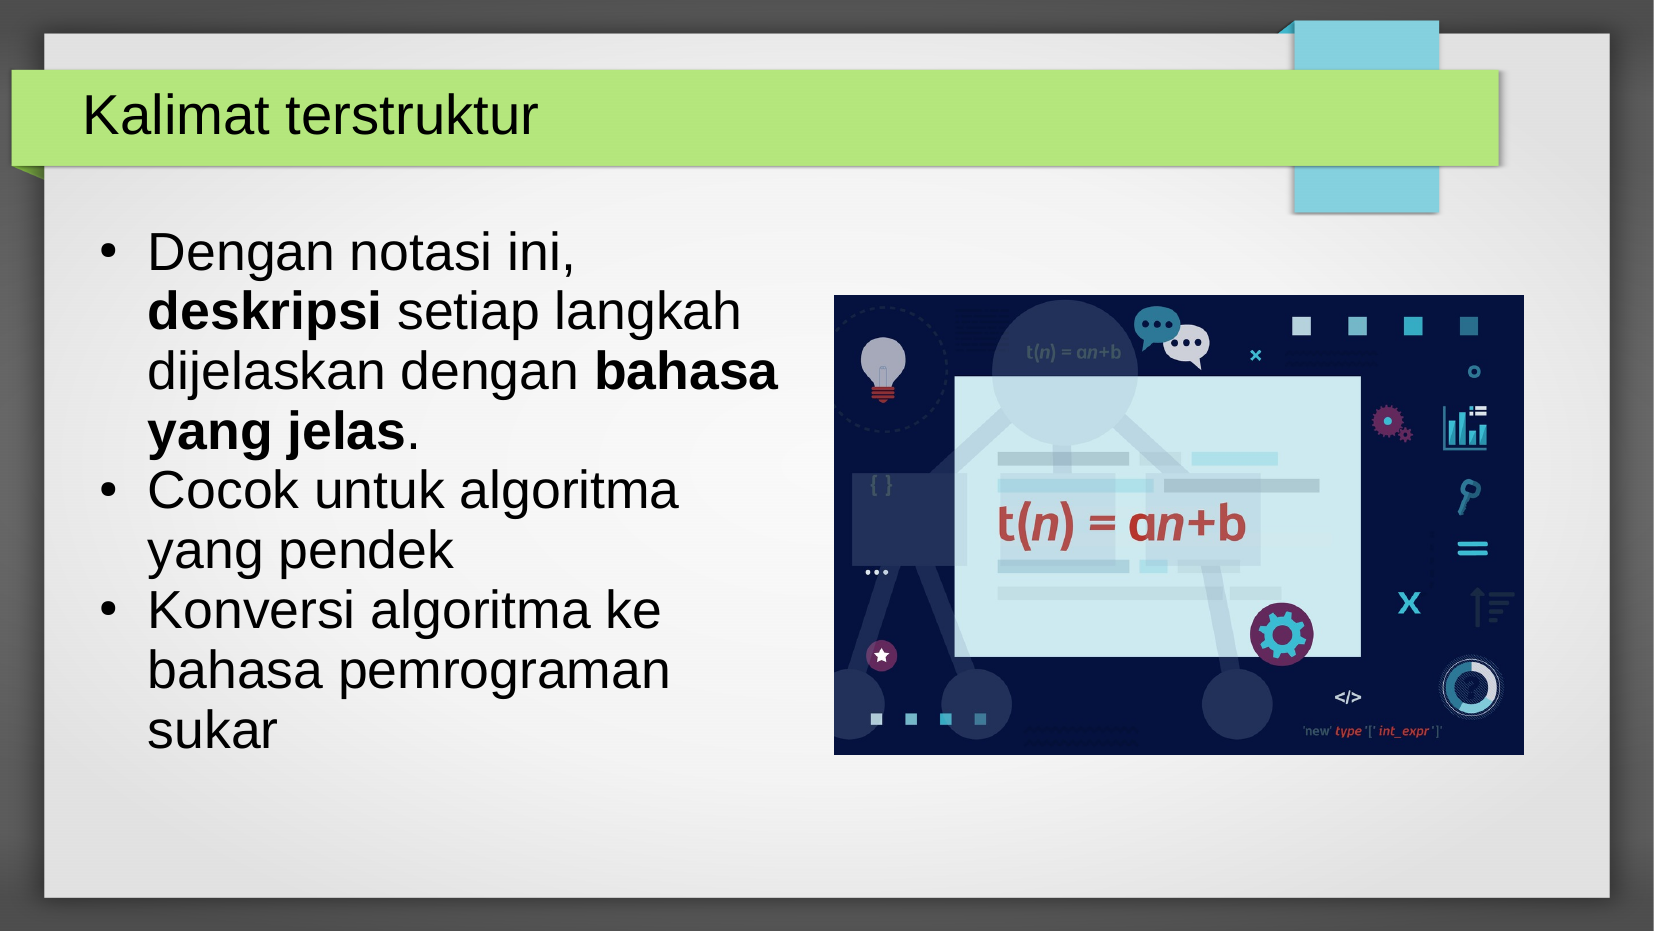

# Kalimat terstruktur
Dengan notasi ini, deskripsi setiap langkah dijelaskan dengan bahasa yang jelas.
Cocok untuk algoritma yang pendek
Konversi algoritma ke bahasa pemrograman sukar